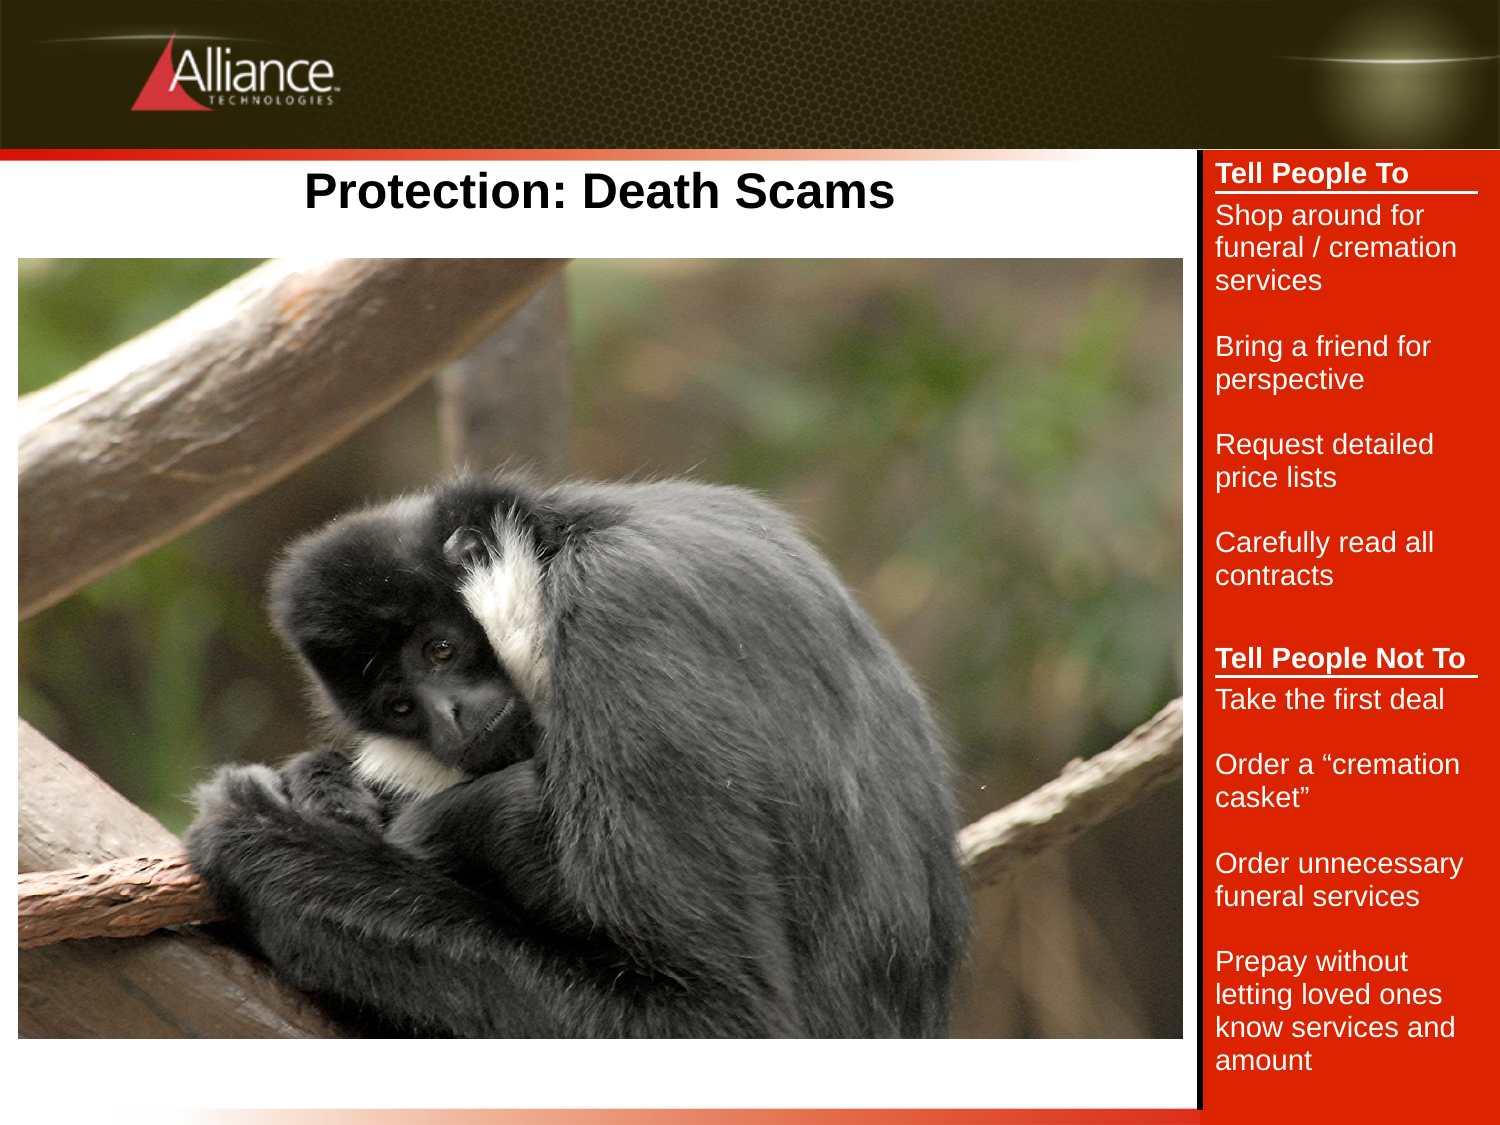

Tell People To
Protection: Death Scams
Shop around for funeral / cremation services
Bring a friend for perspective
Request detailed price lists
Carefully read all contracts
Tell People Not To
Take the first deal
Order a “cremation casket”
Order unnecessary funeral services
Prepay without letting loved ones know services and amount